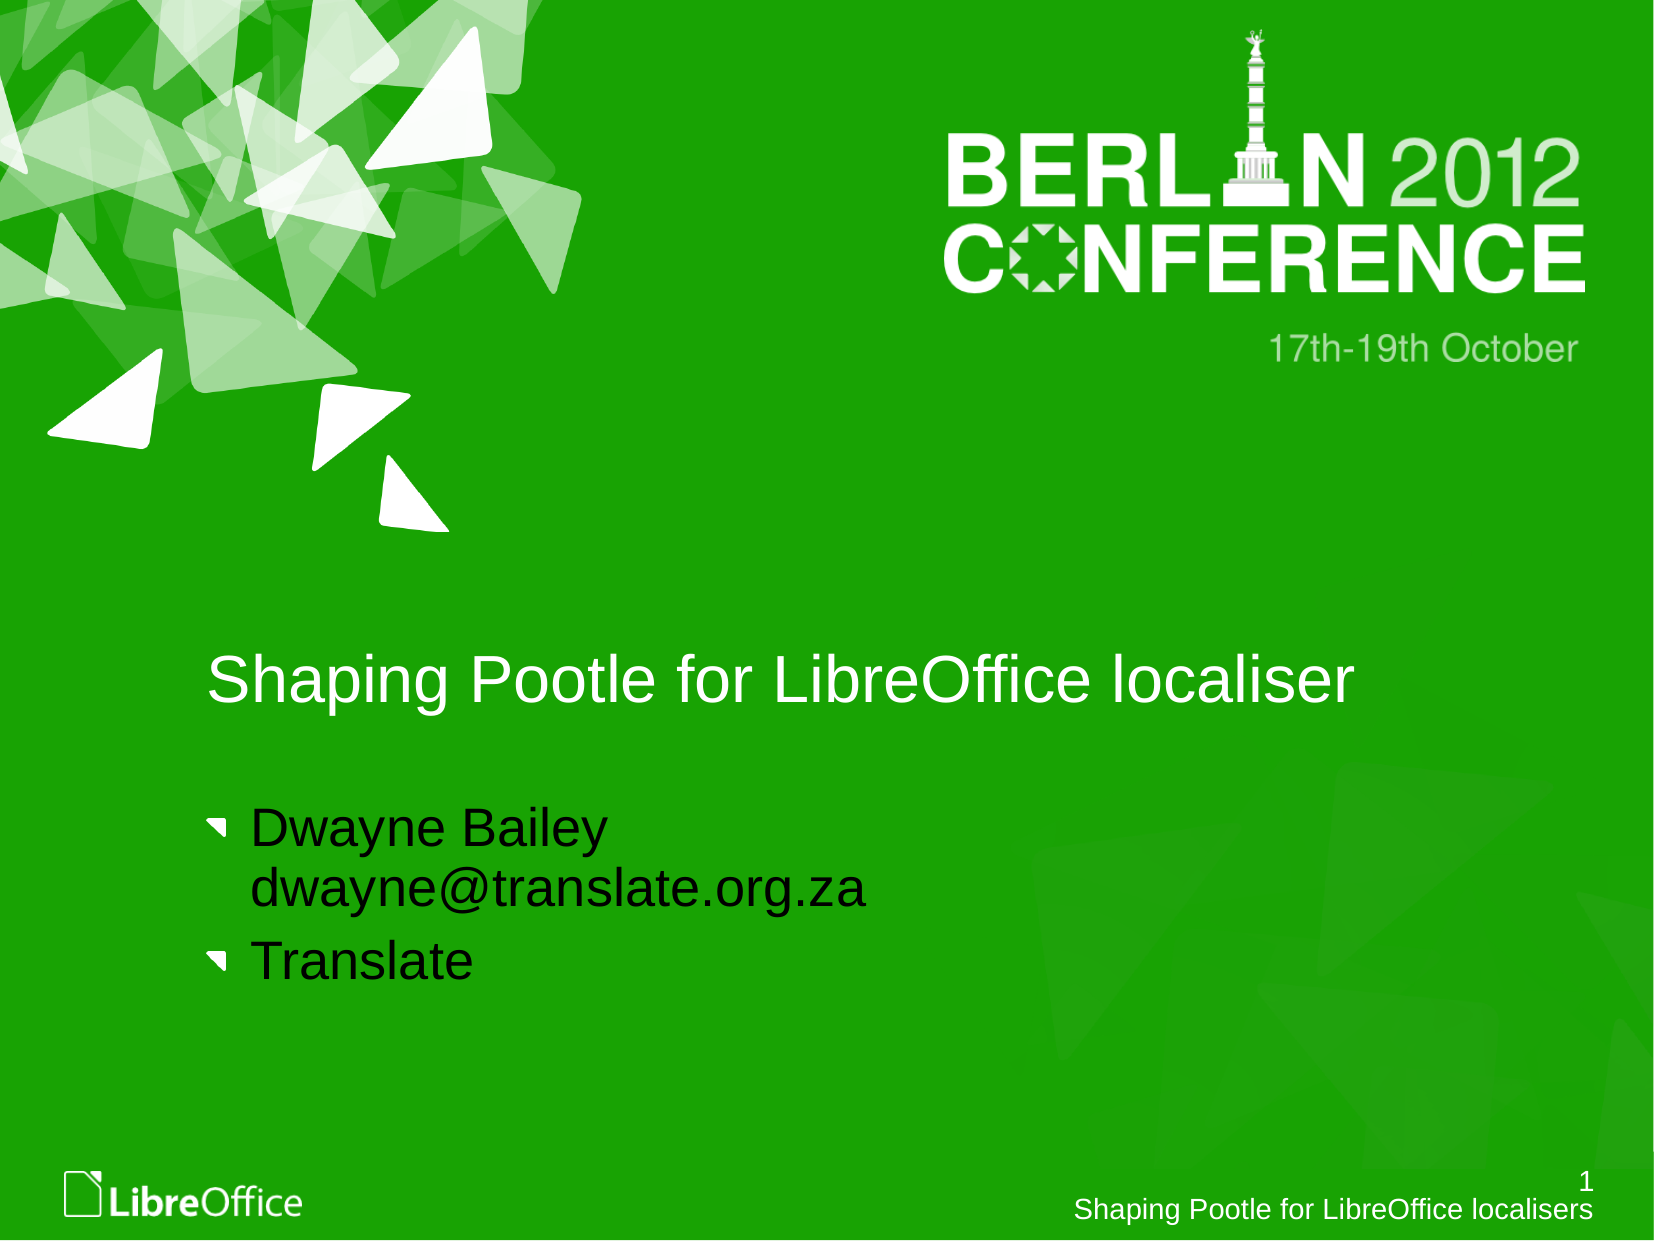

# Shaping Pootle for LibreOffice localiser
Dwayne Bailey
dwayne@translate.org.za
Translate
1
Shaping Pootle for LibreOffice localisers